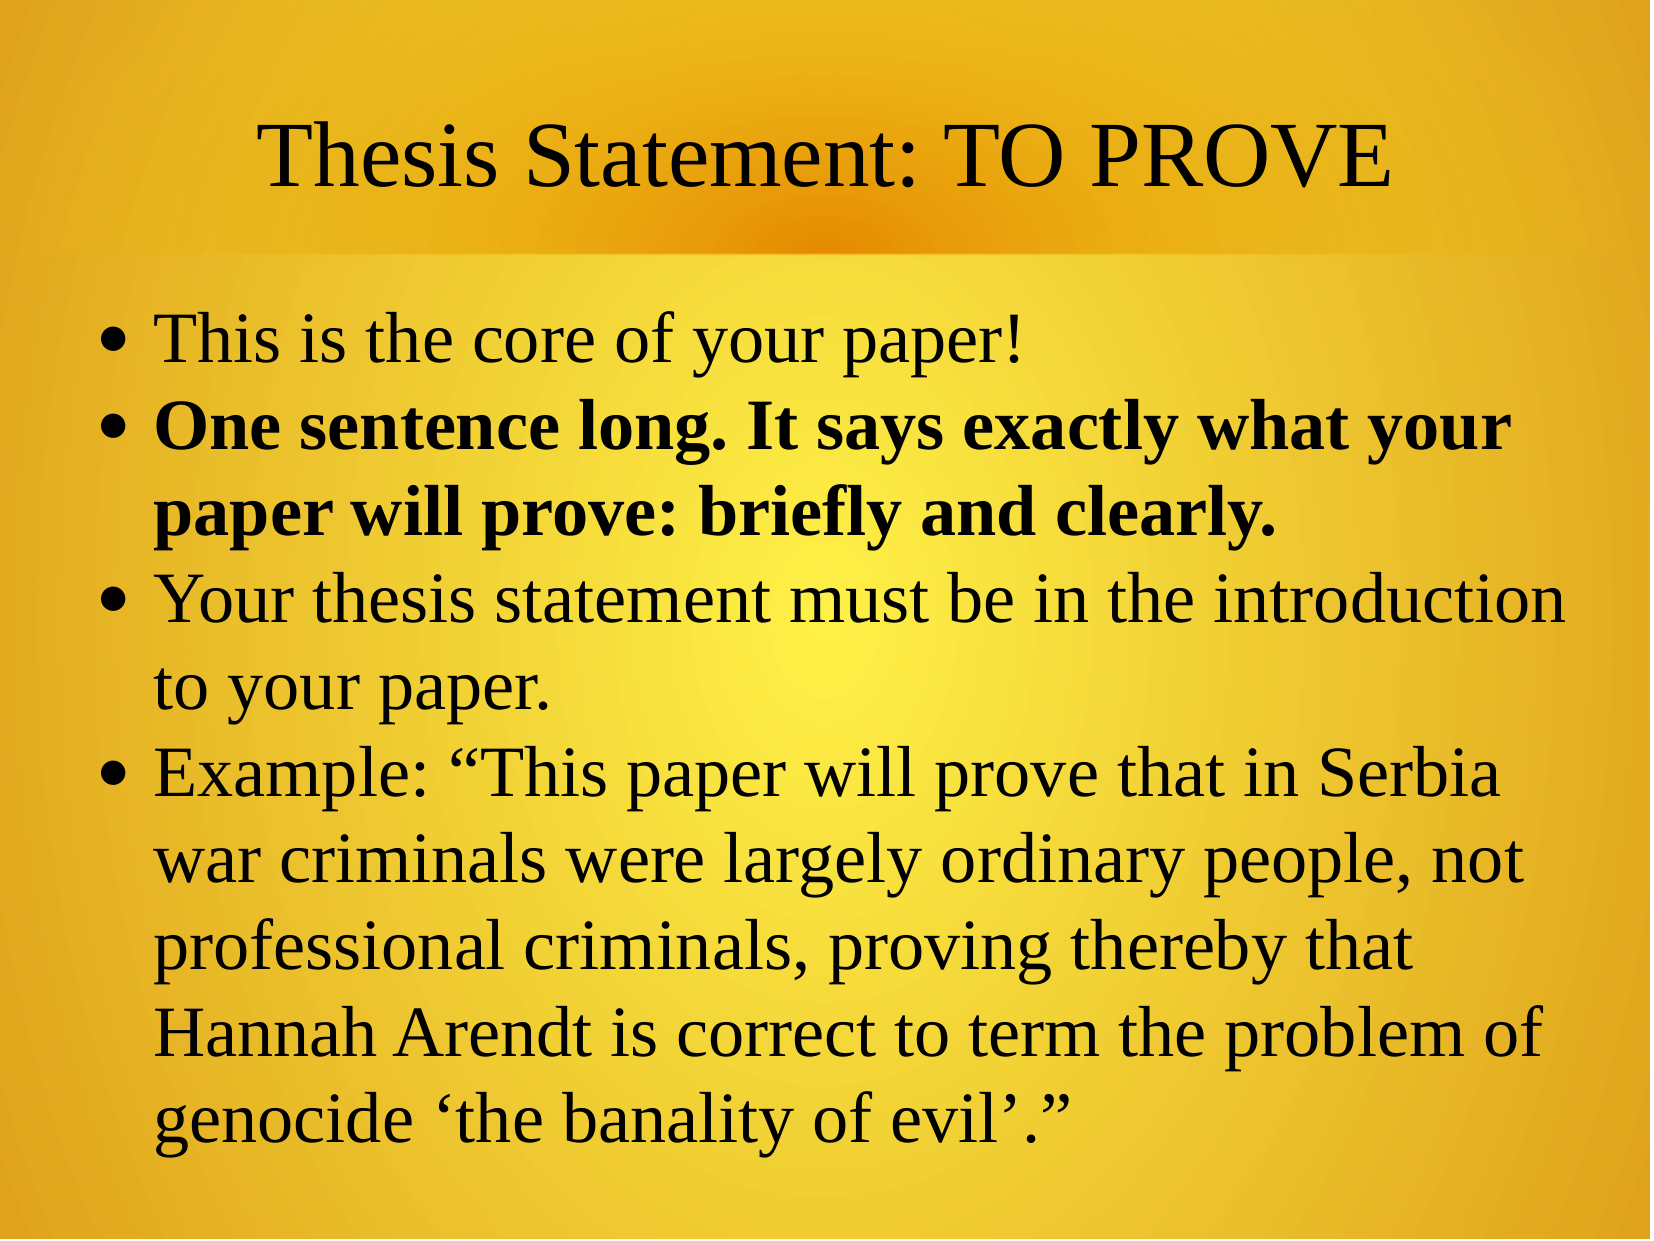

Thesis Statement: TO PROVE
This is the core of your paper!
One sentence long. It says exactly what your paper will prove: briefly and clearly.
Your thesis statement must be in the introduction to your paper.
Example: “This paper will prove that in Serbia war criminals were largely ordinary people, not professional criminals, proving thereby that Hannah Arendt is correct to term the problem of genocide ‘the banality of evil’.”